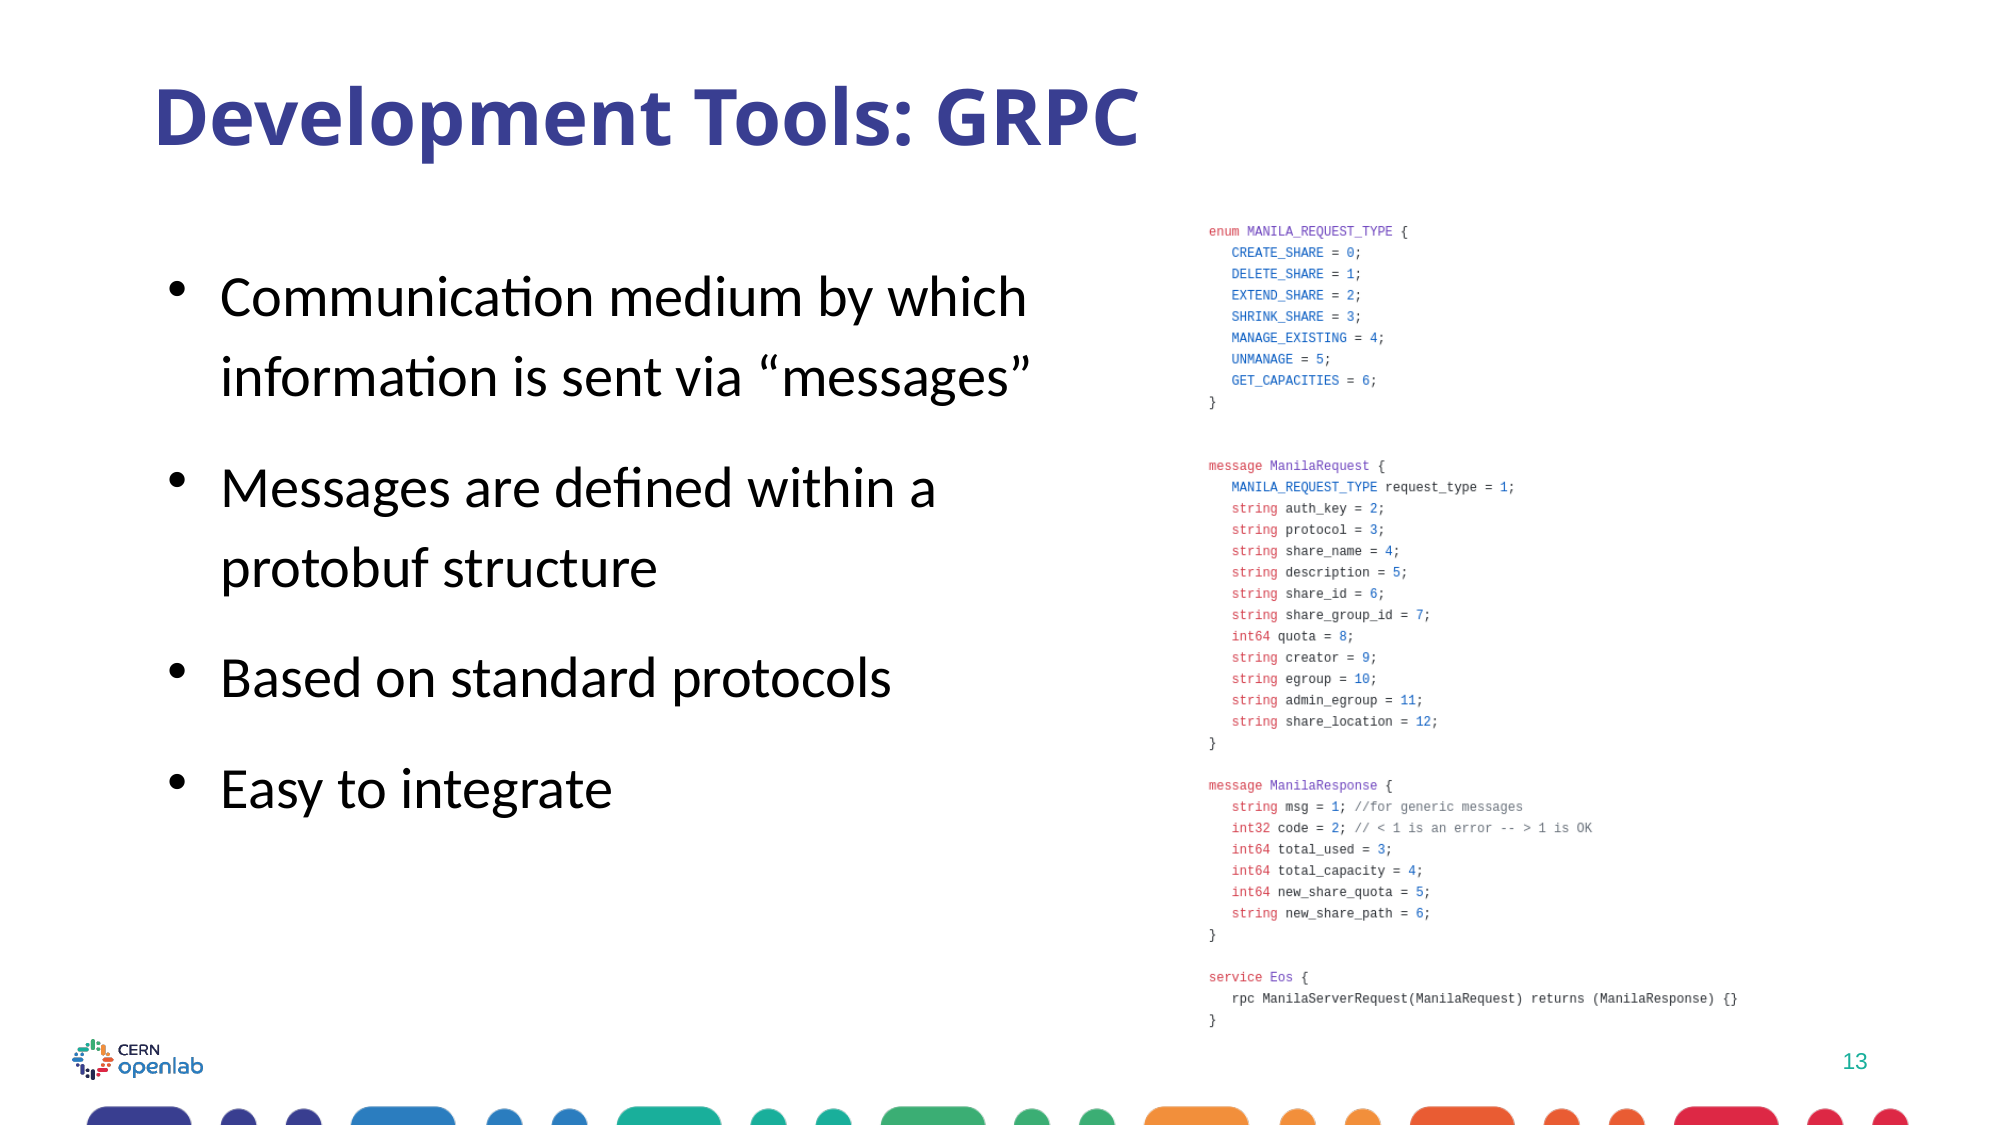

Development Tools: GRPC
Communication medium by which information is sent via “messages”
Messages are defined within a protobuf structure
Based on standard protocols
Easy to integrate